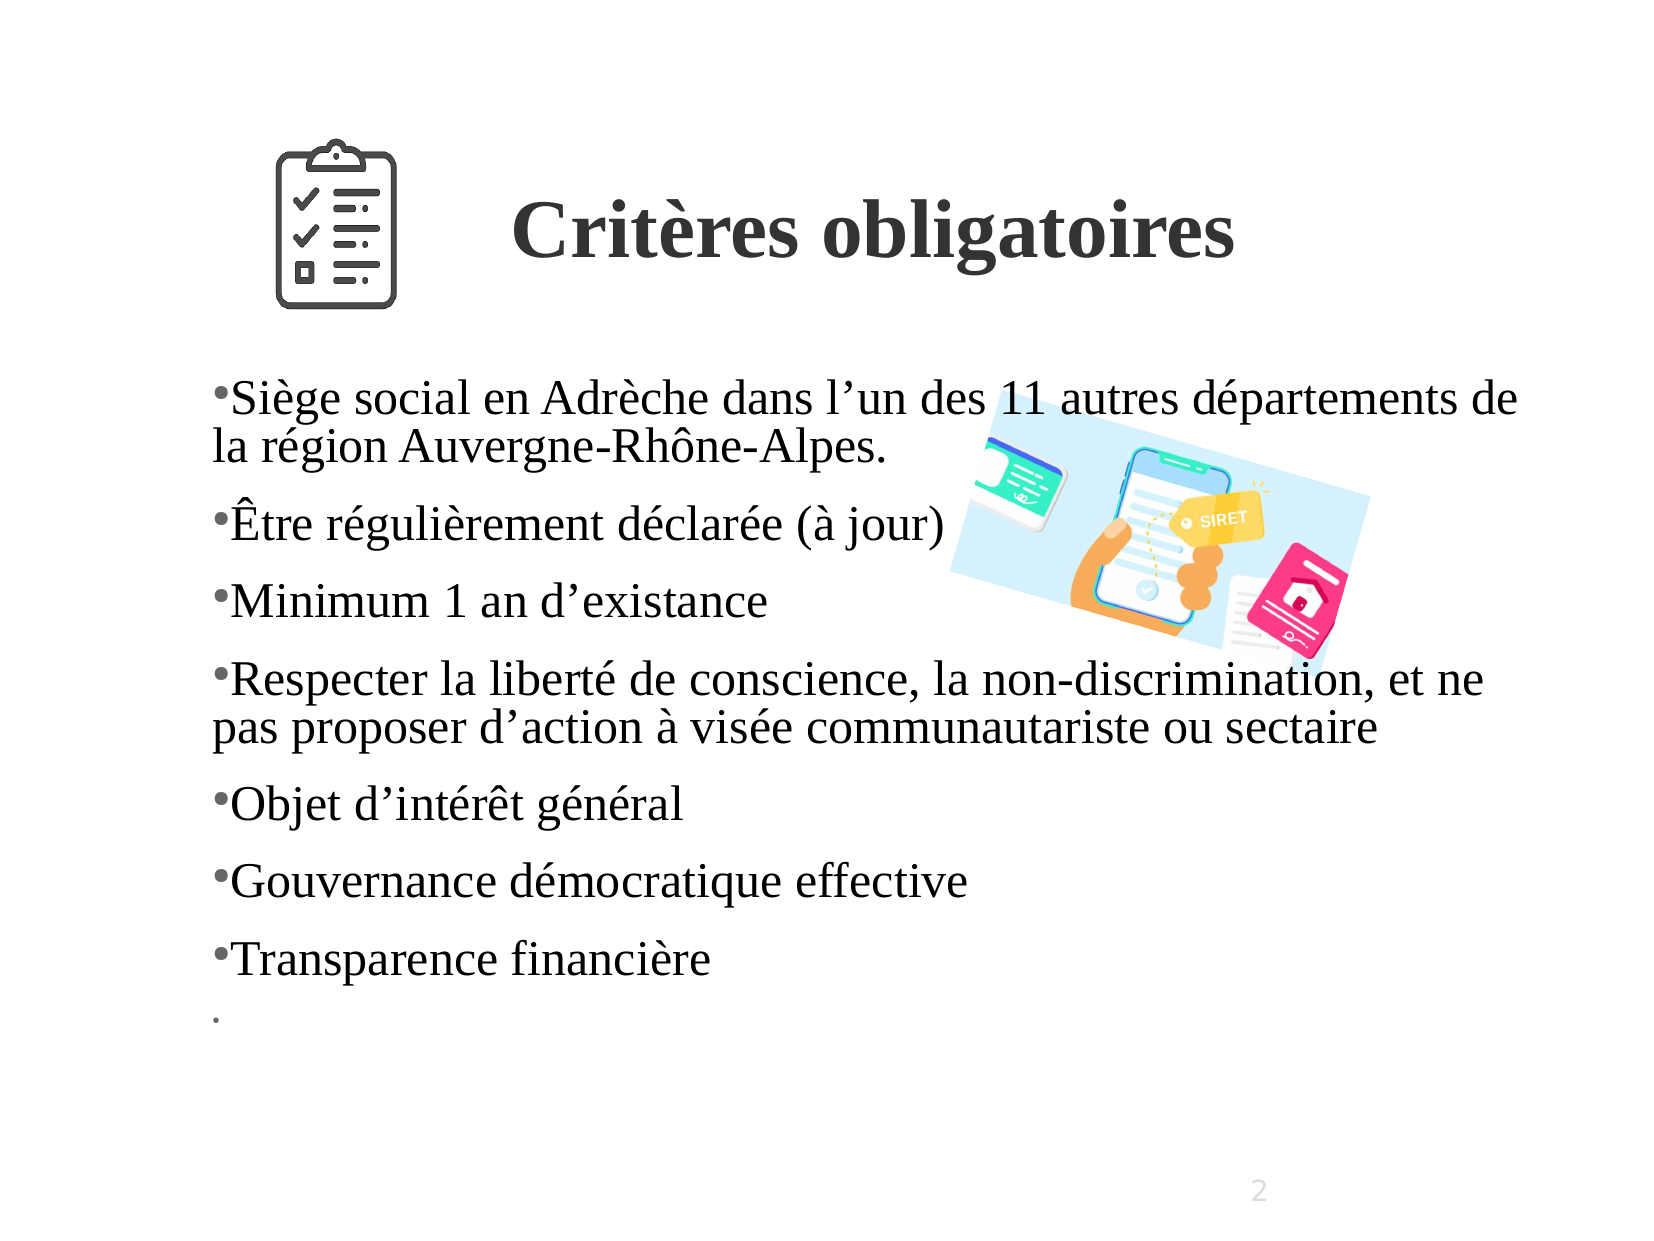

# Critères obligatoires
Siège social en Adrèche dans l’un des 11 autres départements de la région Auvergne-Rhône-Alpes.
Être régulièrement déclarée (à jour)
Minimum 1 an d’existance
Respecter la liberté de conscience, la non-discrimination, et ne pas proposer d’action à visée communautariste ou sectaire
Objet d’intérêt général
Gouvernance démocratique effective
Transparence financière